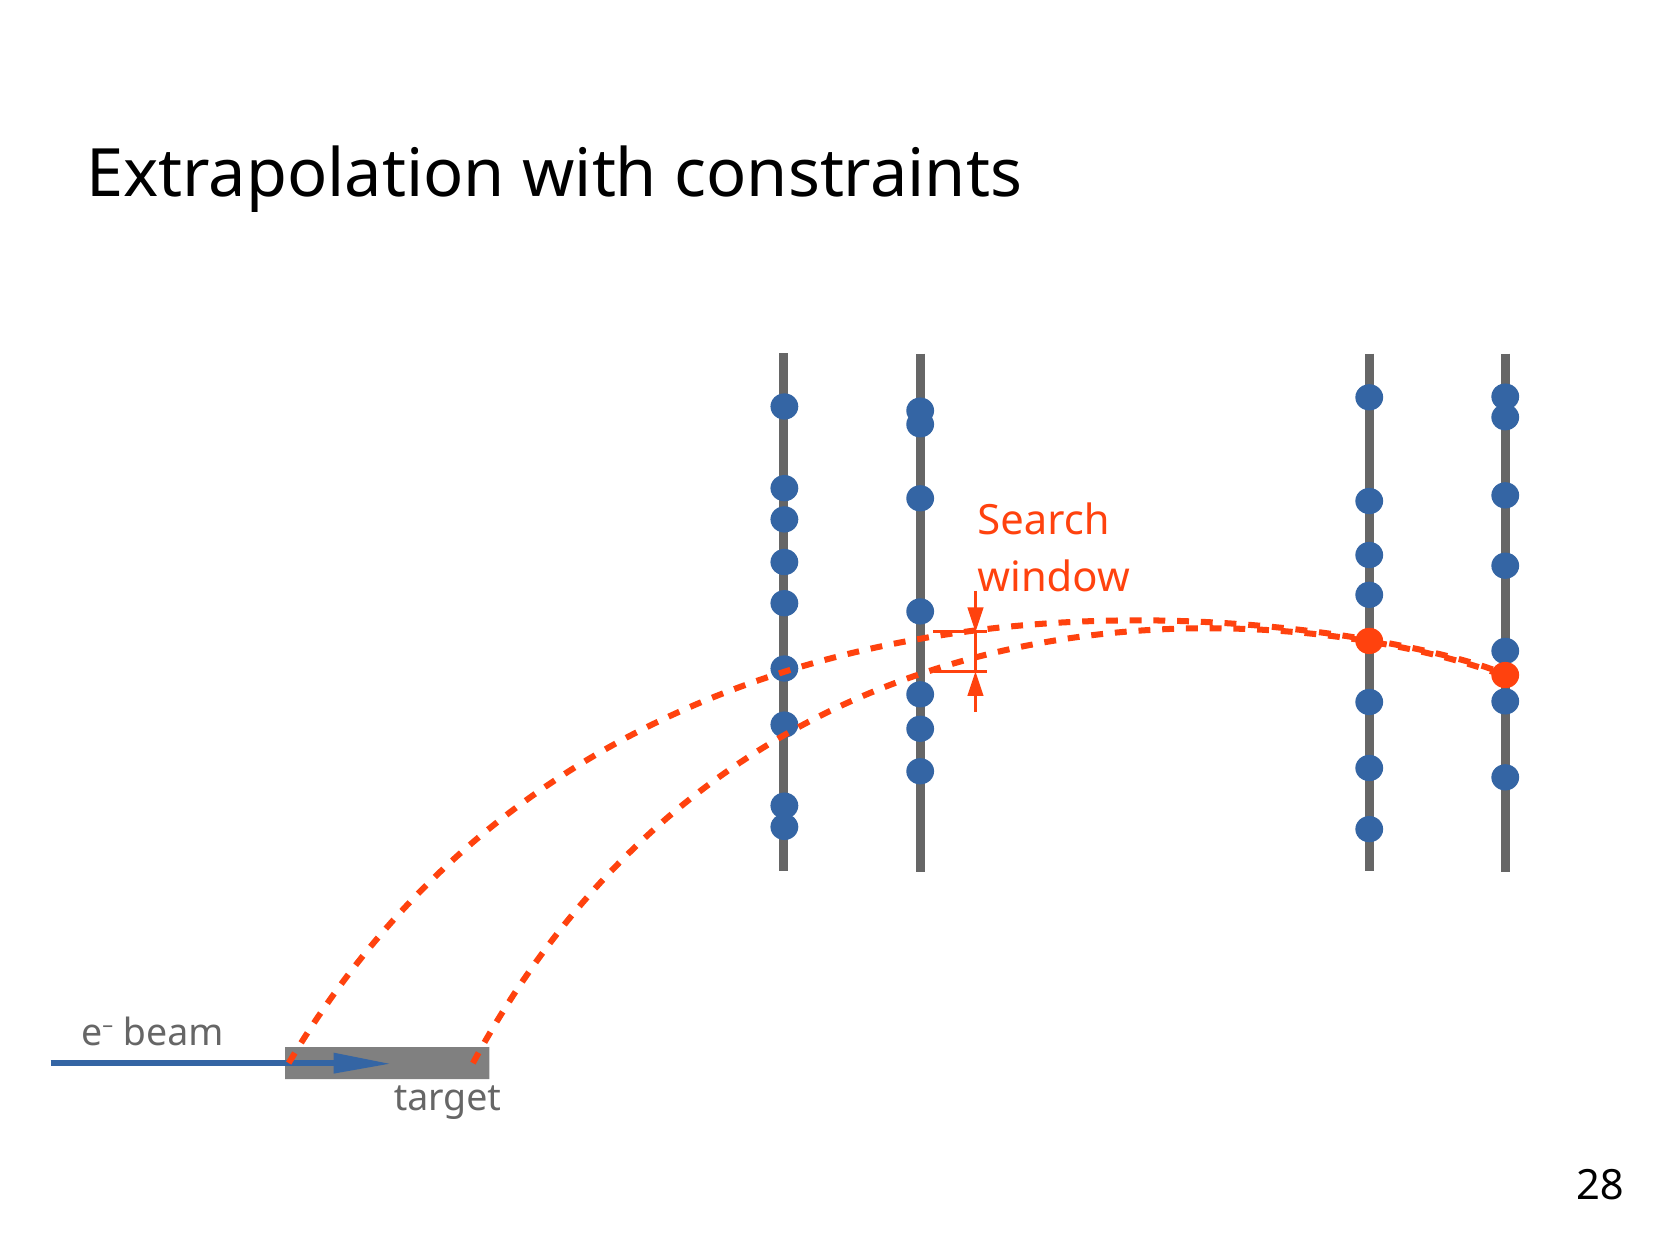

Extrapolation with constraints
Search
window
e– beam
target
28